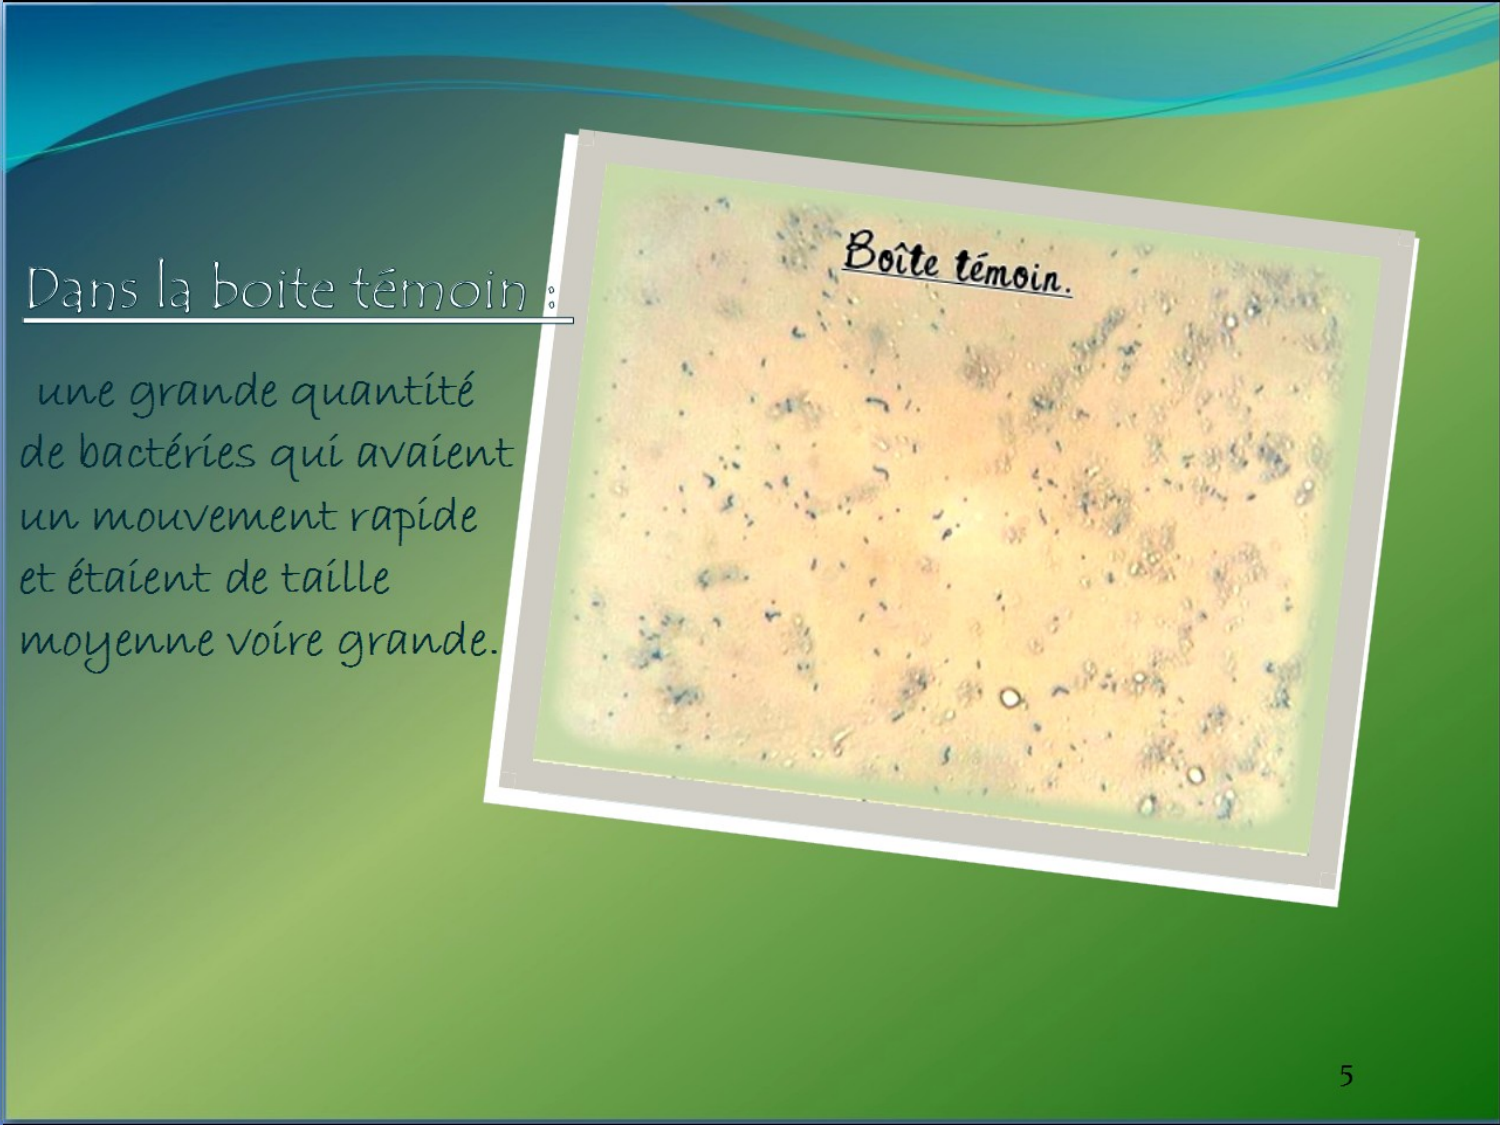

# Dans la boite témoin :
une grande quantité de bactéries qui avaient un mouvement rapide et étaient de taille moyenne voire grande.
5